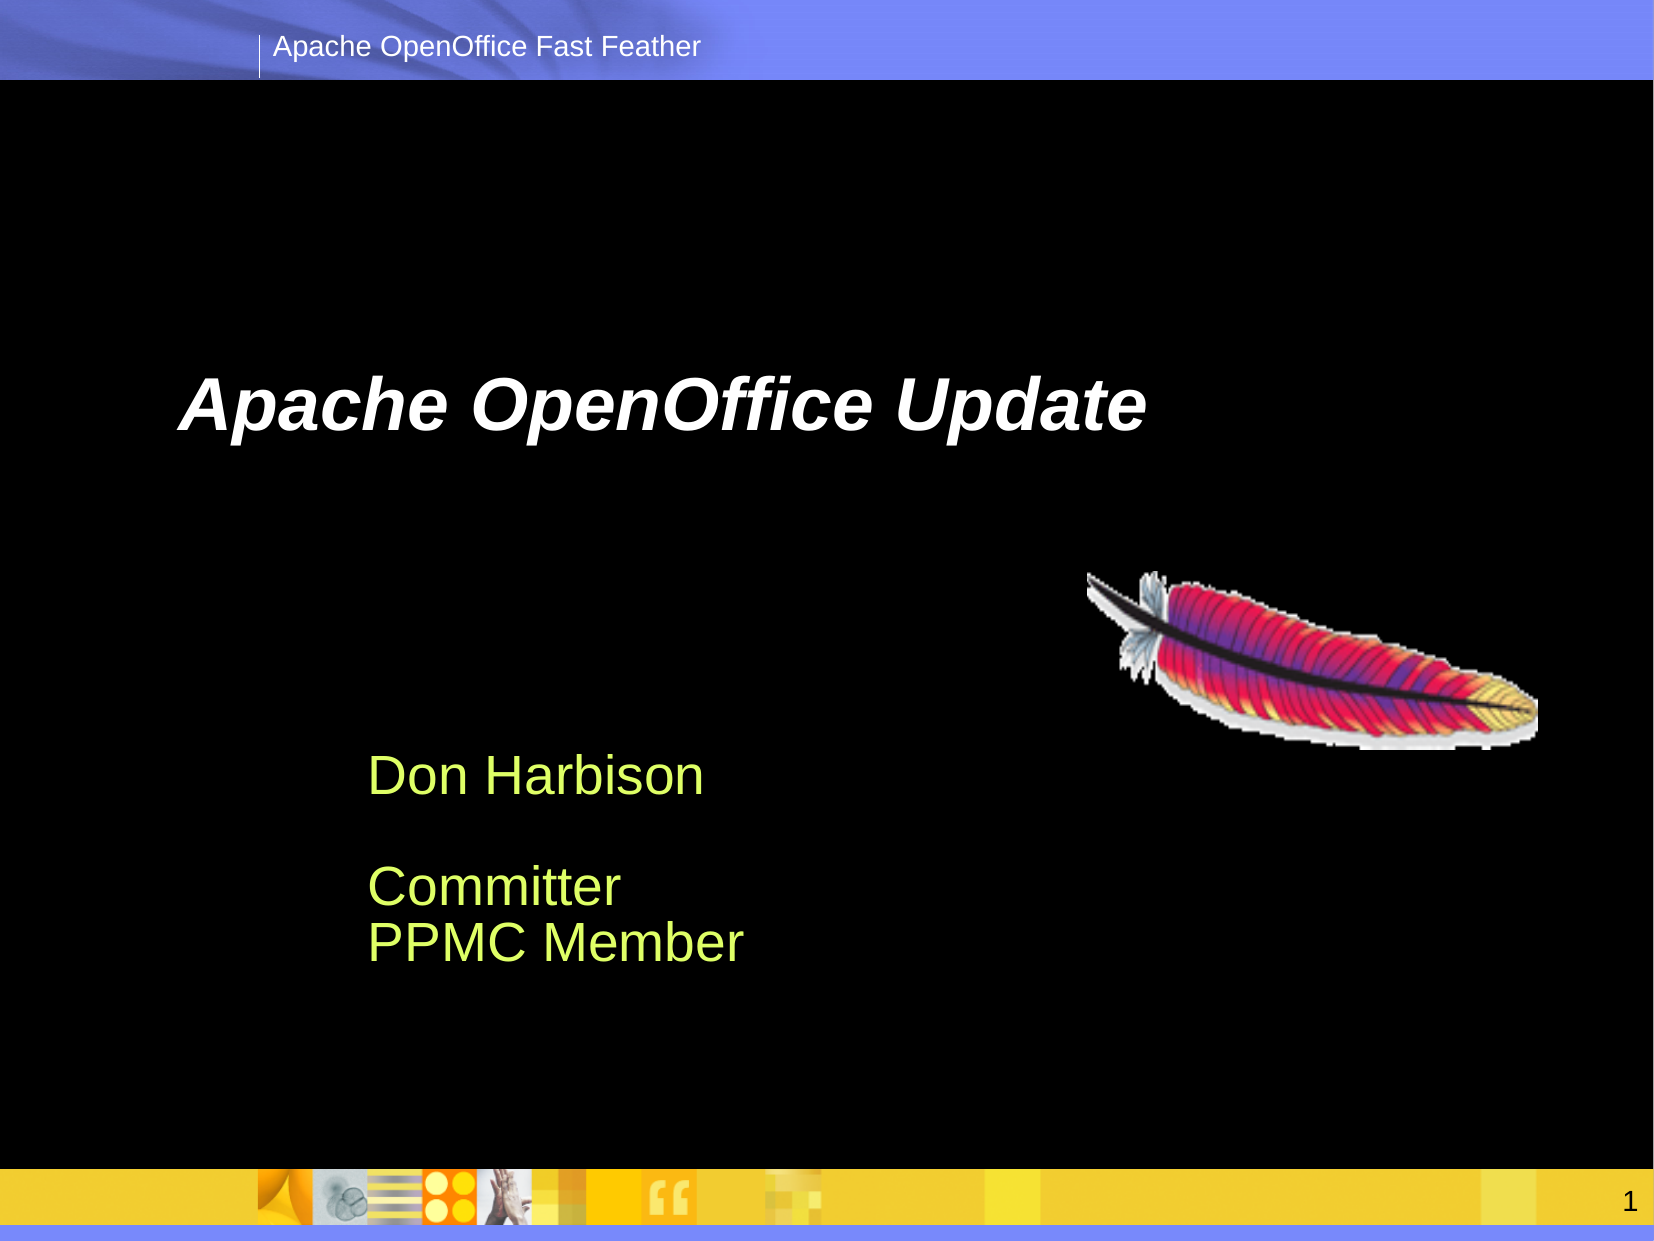

# Apache OpenOffice Update
Don Harbison
Committer
PPMC Member
1